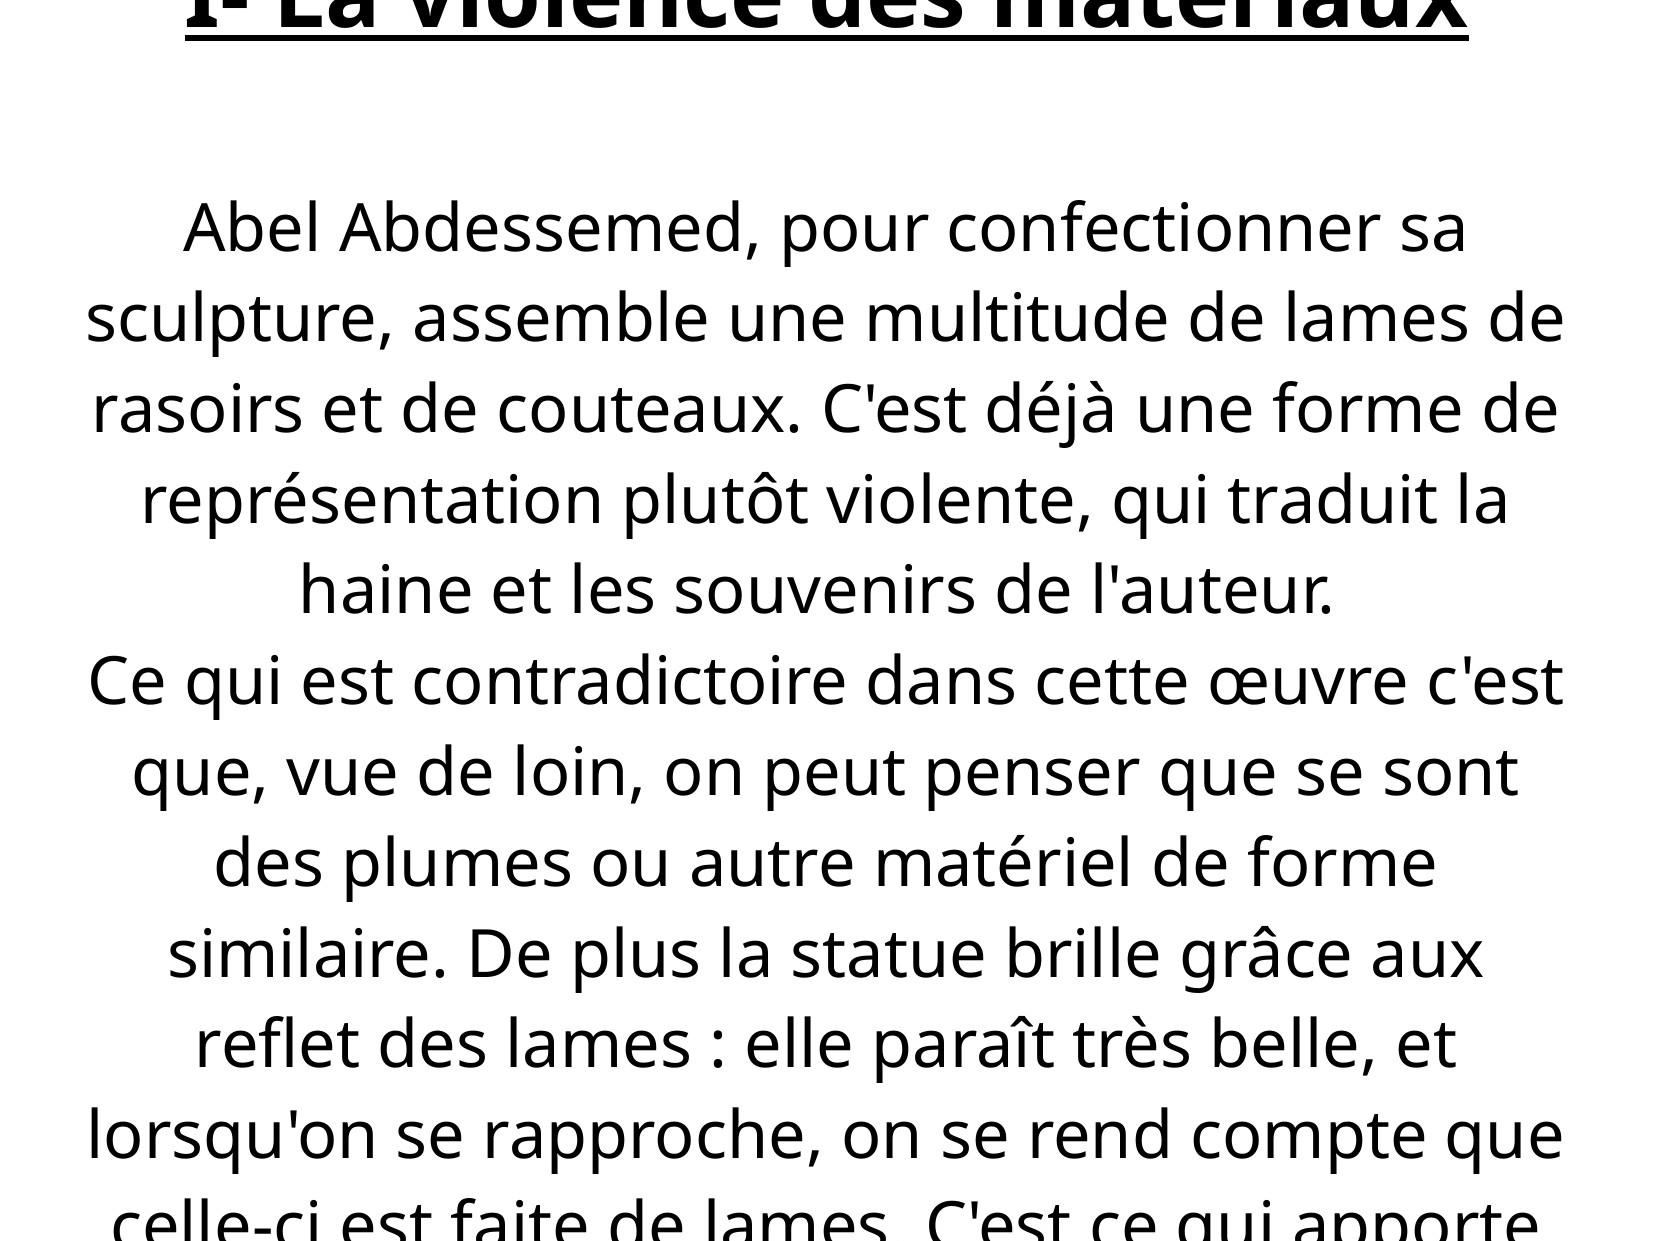

# Par quels procédés l'auteur montre-il la violence à travers son œuvre ?
I- La violence des matériaux
Abel Abdessemed, pour confectionner sa sculpture, assemble une multitude de lames de rasoirs et de couteaux. C'est déjà une forme de représentation plutôt violente, qui traduit la haine et les souvenirs de l'auteur.
Ce qui est contradictoire dans cette œuvre c'est que, vue de loin, on peut penser que se sont des plumes ou autre matériel de forme similaire. De plus la statue brille grâce aux reflet des lames : elle paraît très belle, et lorsqu'on se rapproche, on se rend compte que celle-ci est faite de lames. C'est ce qui apporte une sorte de puissance à cette œuvre : la beauté de la violence.